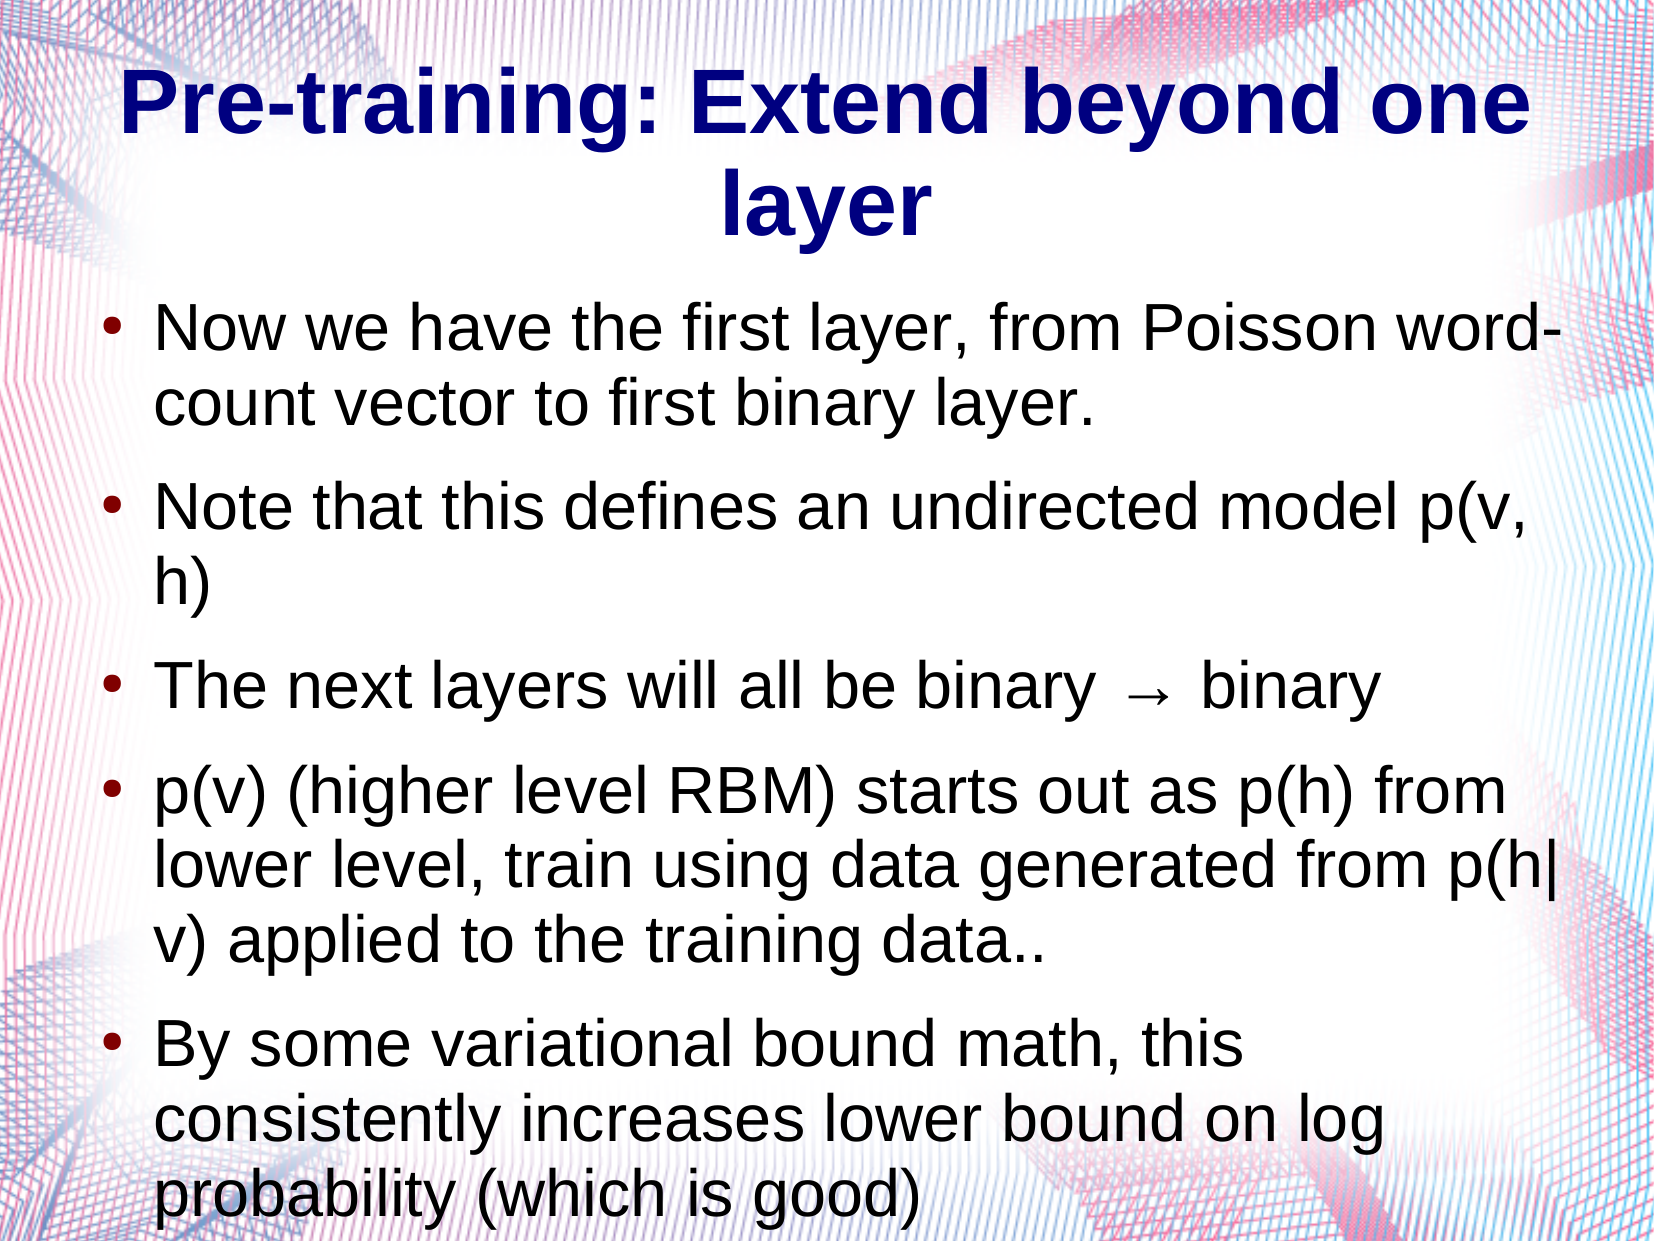

# Pre-training: Extend beyond one layer
Now we have the first layer, from Poisson word-count vector to first binary layer.
Note that this defines an undirected model p(v, h)
The next layers will all be binary → binary
p(v) (higher level RBM) starts out as p(h) from lower level, train using data generated from p(h|v) applied to the training data..
By some variational bound math, this consistently increases lower bound on log probability (which is good)